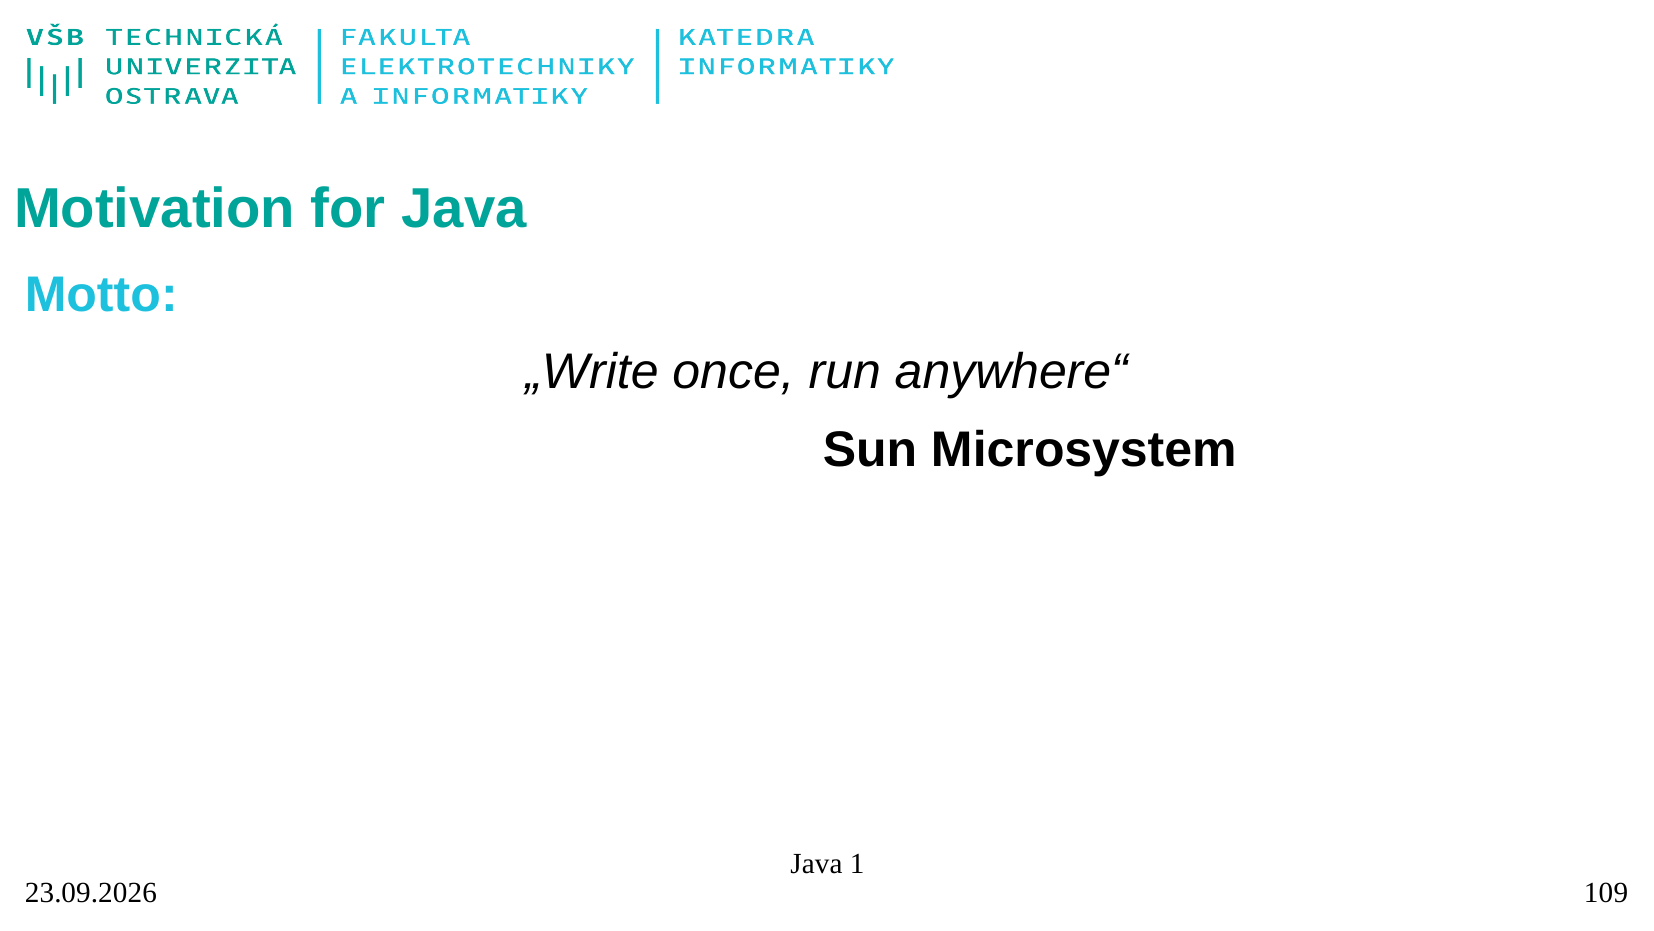

# Motivation for Java
Motto:
„Write once, run anywhere“
 Sun Microsystem
Java 1
109